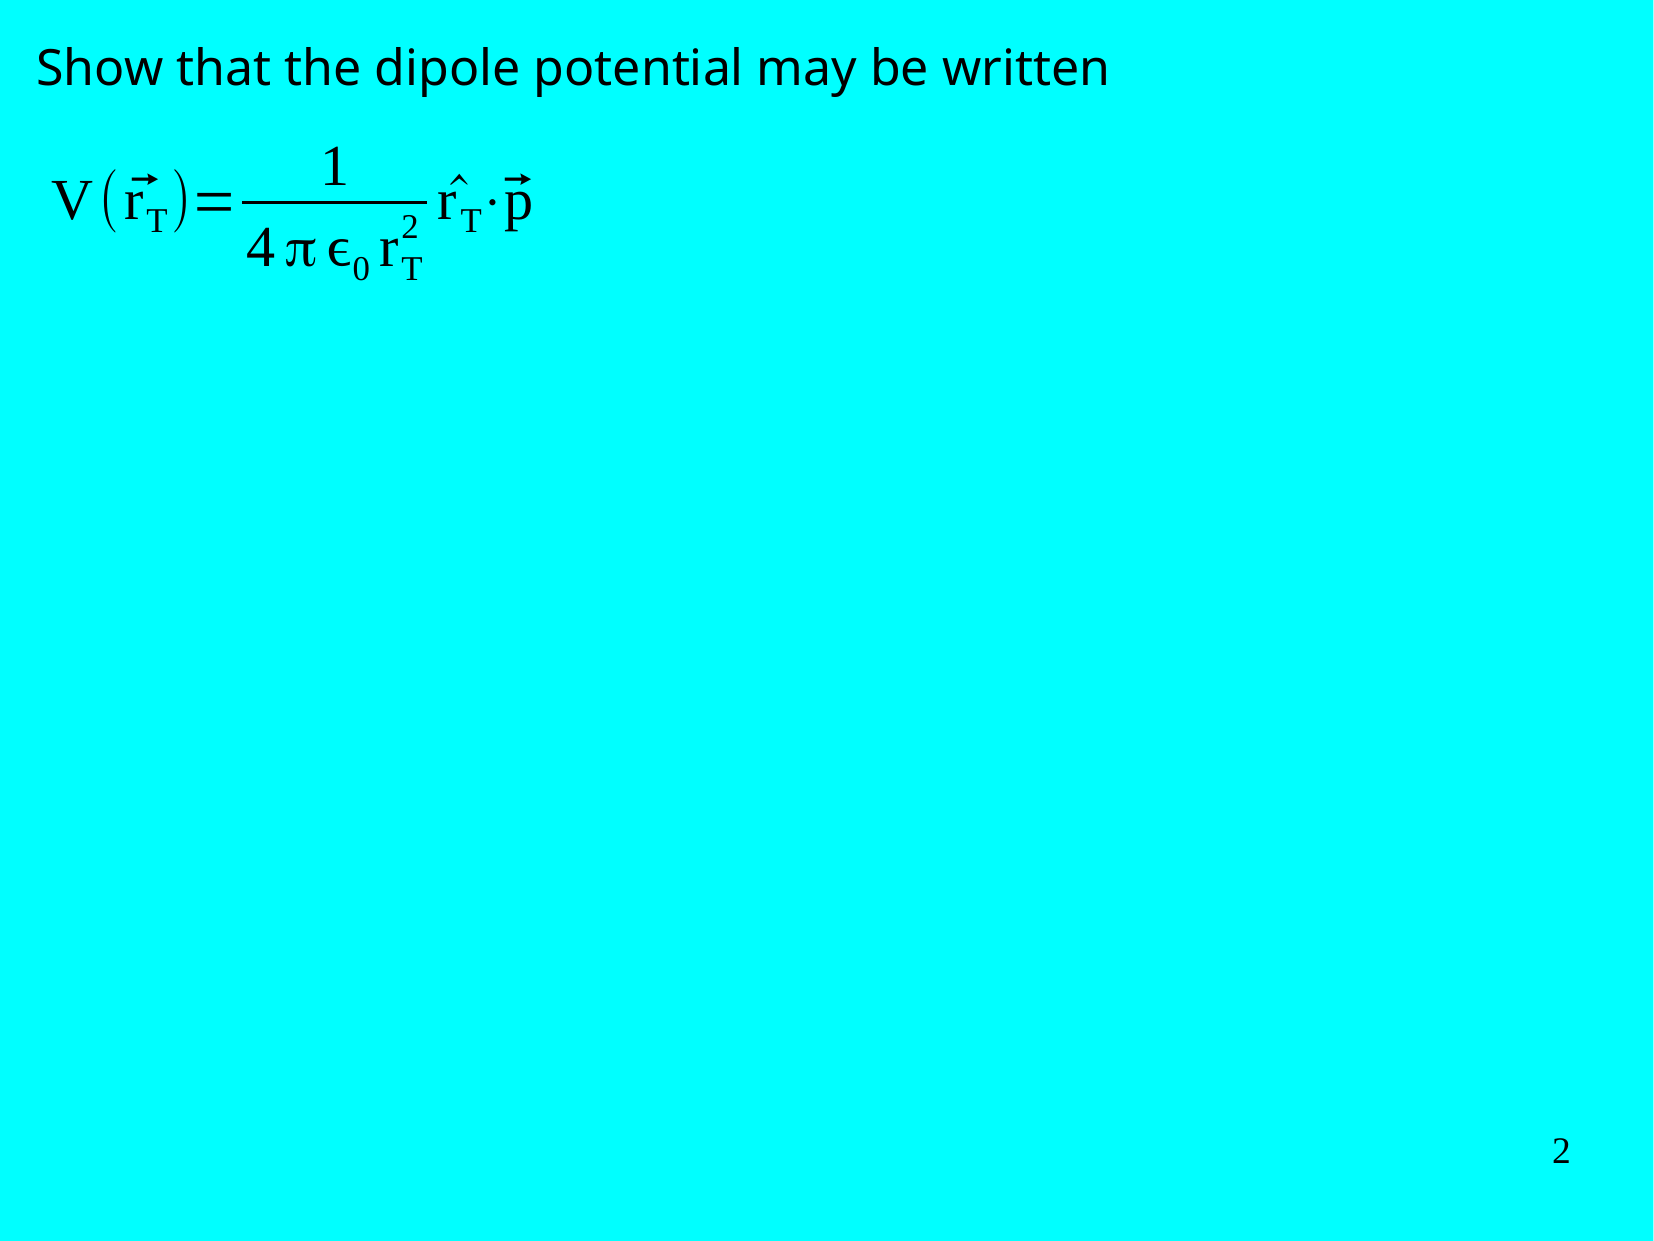

Show that the dipole potential may be written
2